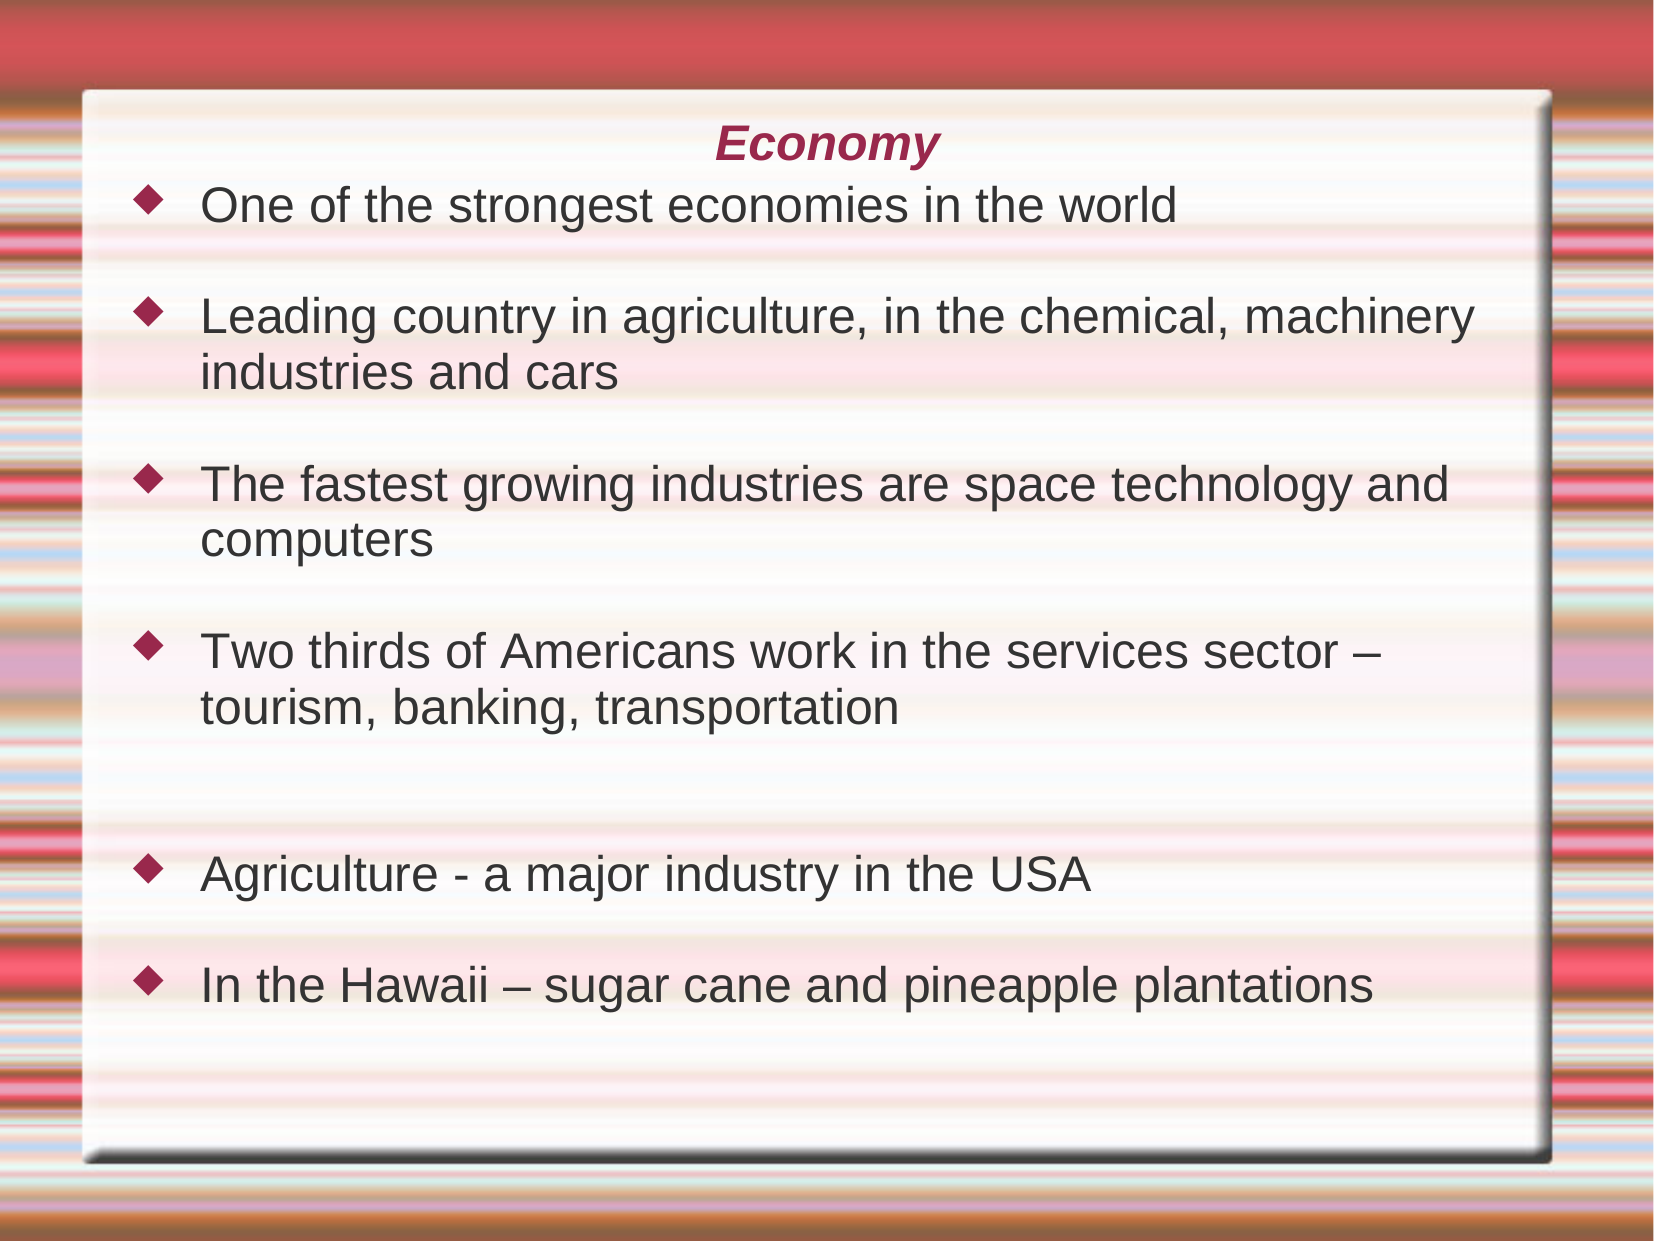

# Economy
One of the strongest economies in the world
Leading country in agriculture, in the chemical, machinery industries and cars
The fastest growing industries are space technology and computers
Two thirds of Americans work in the services sector – tourism, banking, transportation
Agriculture - a major industry in the USA
In the Hawaii – sugar cane and pineapple plantations